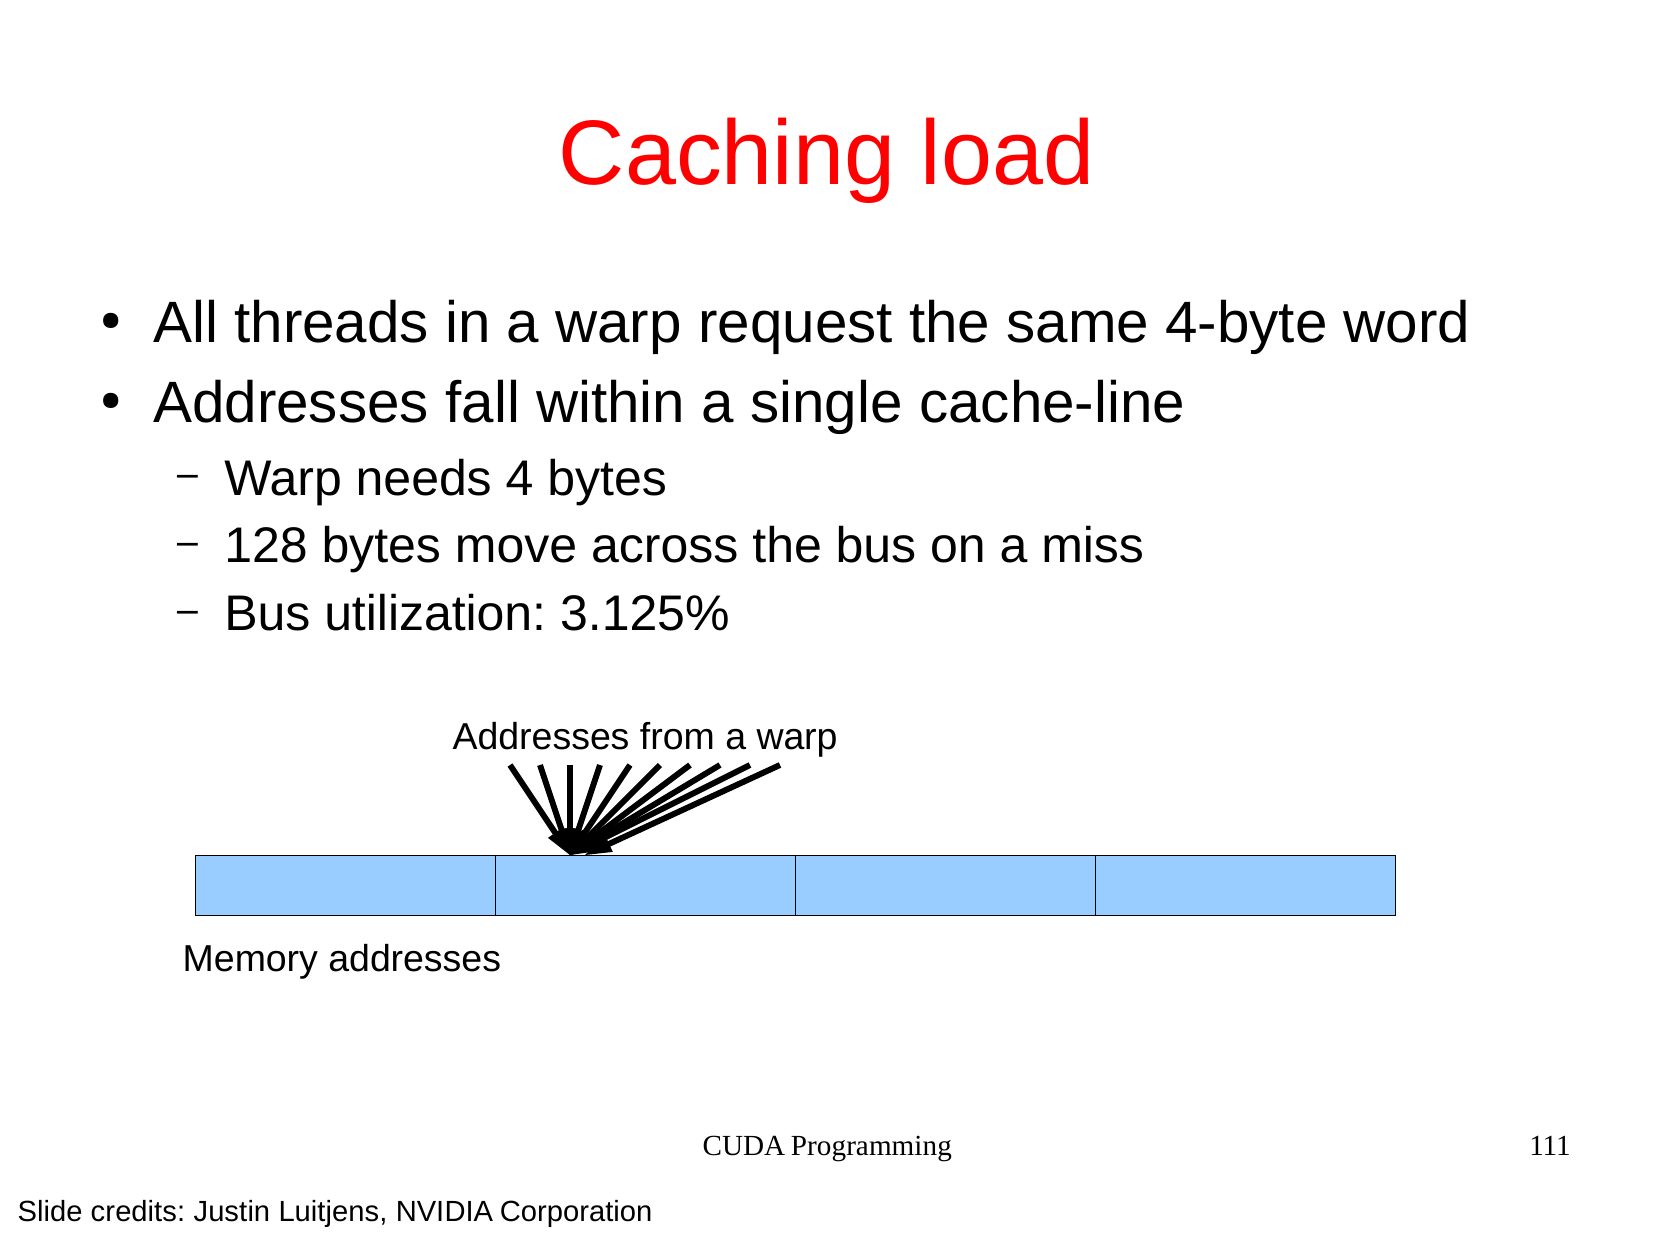

# Caching load
All threads in a warp request the same 4-byte word
Addresses fall within a single cache-line
Warp needs 4 bytes
128 bytes move across the bus on a miss
Bus utilization: 3.125%
Addresses from a warp
Memory addresses
CUDA Programming
111
Slide credits: Justin Luitjens, NVIDIA Corporation